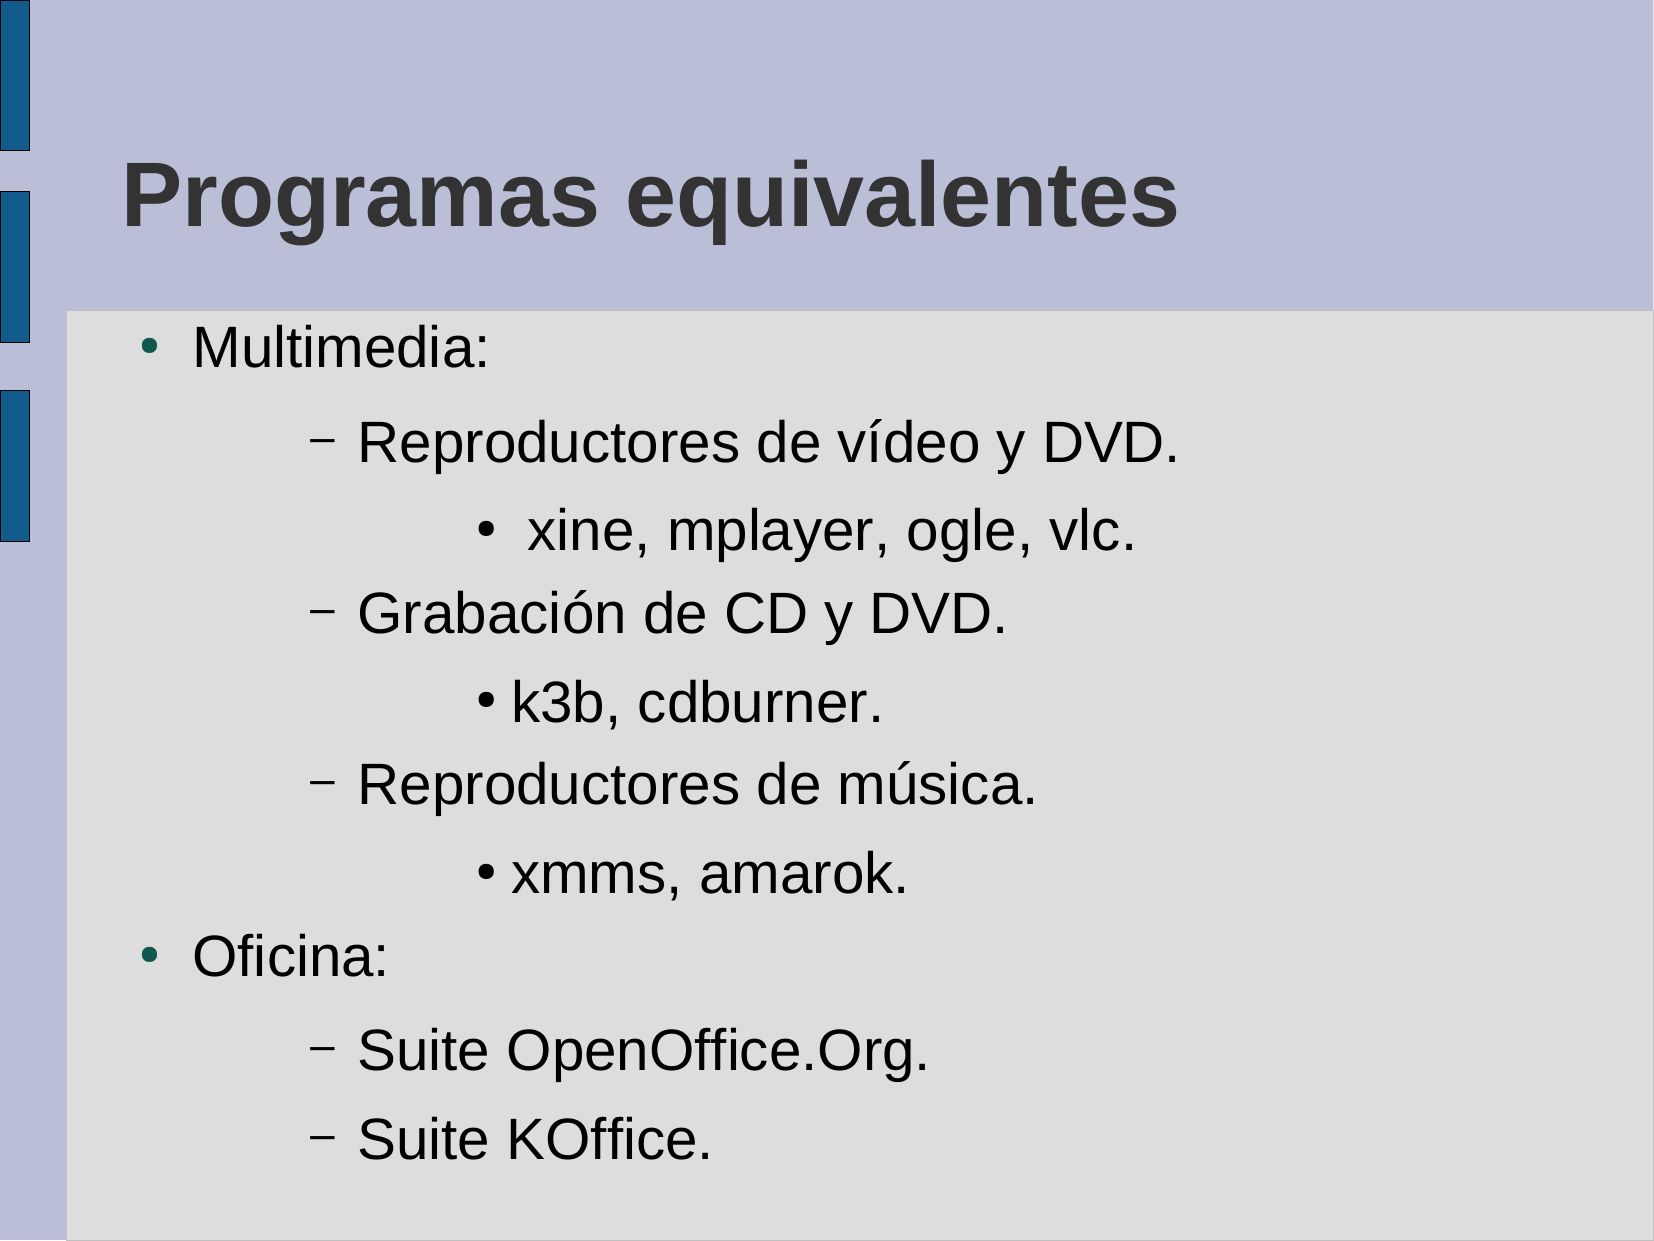

# Programas equivalentes
Multimedia:
Reproductores de vídeo y DVD.
 xine, mplayer, ogle, vlc.
Grabación de CD y DVD.
k3b, cdburner.
Reproductores de música.
xmms, amarok.
Oficina:
Suite OpenOffice.Org.
Suite KOffice.